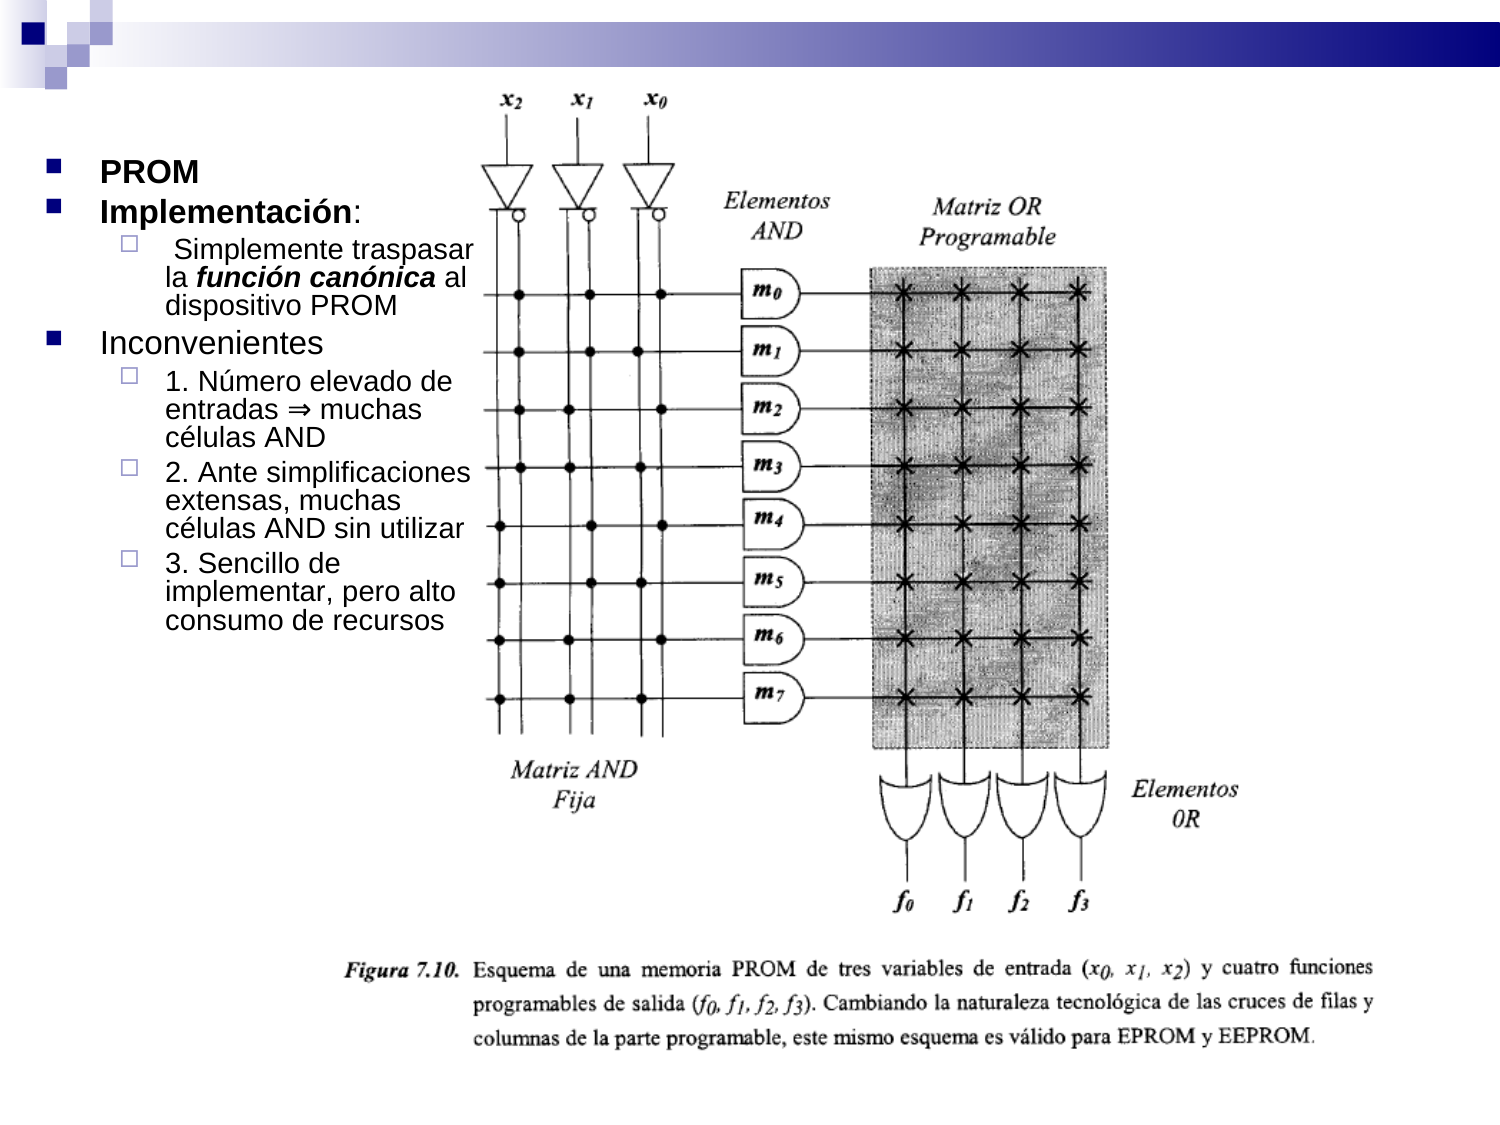

# PROM
Implementación:
 Simplemente traspasar la función canónica al dispositivo PROM
Inconvenientes
1. Número elevado de entradas ⇒ muchas células AND
2. Ante simplificaciones extensas, muchas células AND sin utilizar
3. Sencillo de implementar, pero alto consumo de recursos